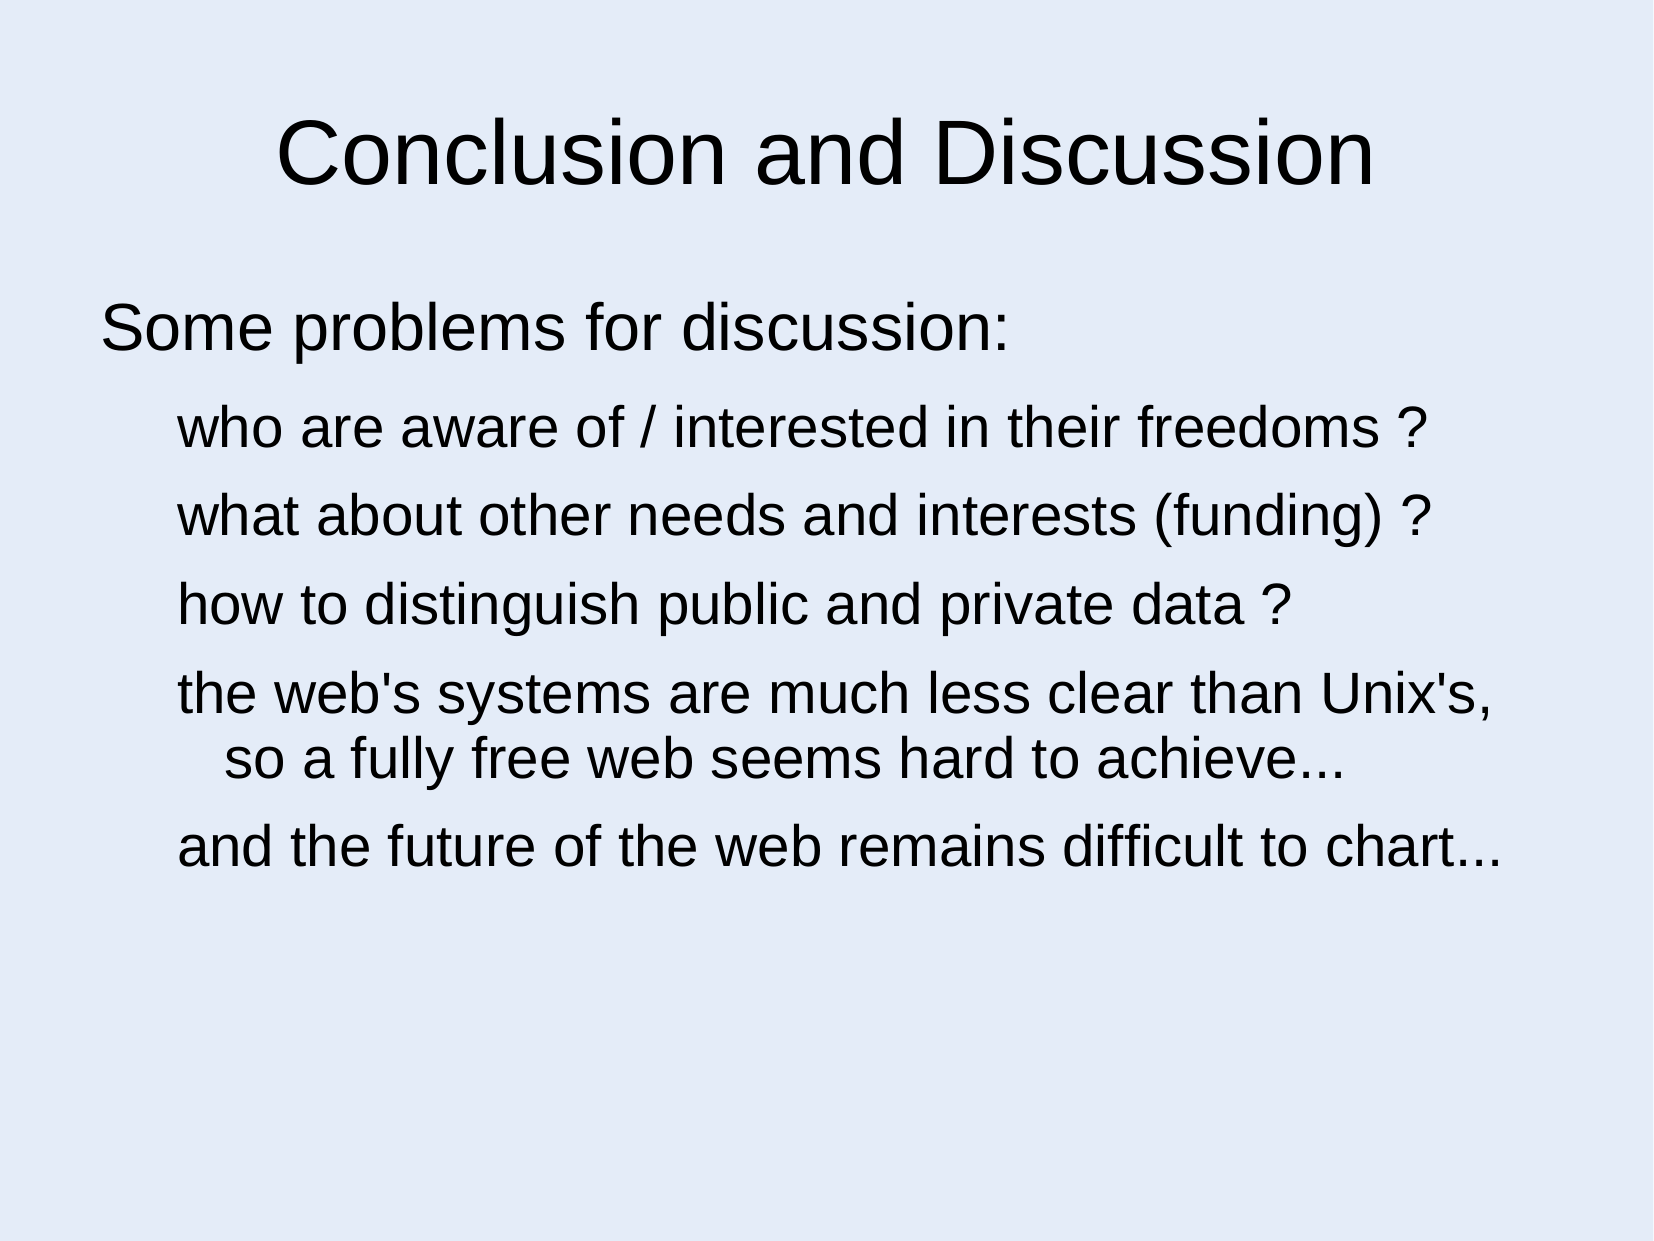

# Conclusion and Discussion
Some problems for discussion:
who are aware of / interested in their freedoms ?
what about other needs and interests (funding) ?
how to distinguish public and private data ?
the web's systems are much less clear than Unix's, so a fully free web seems hard to achieve...
and the future of the web remains difficult to chart...